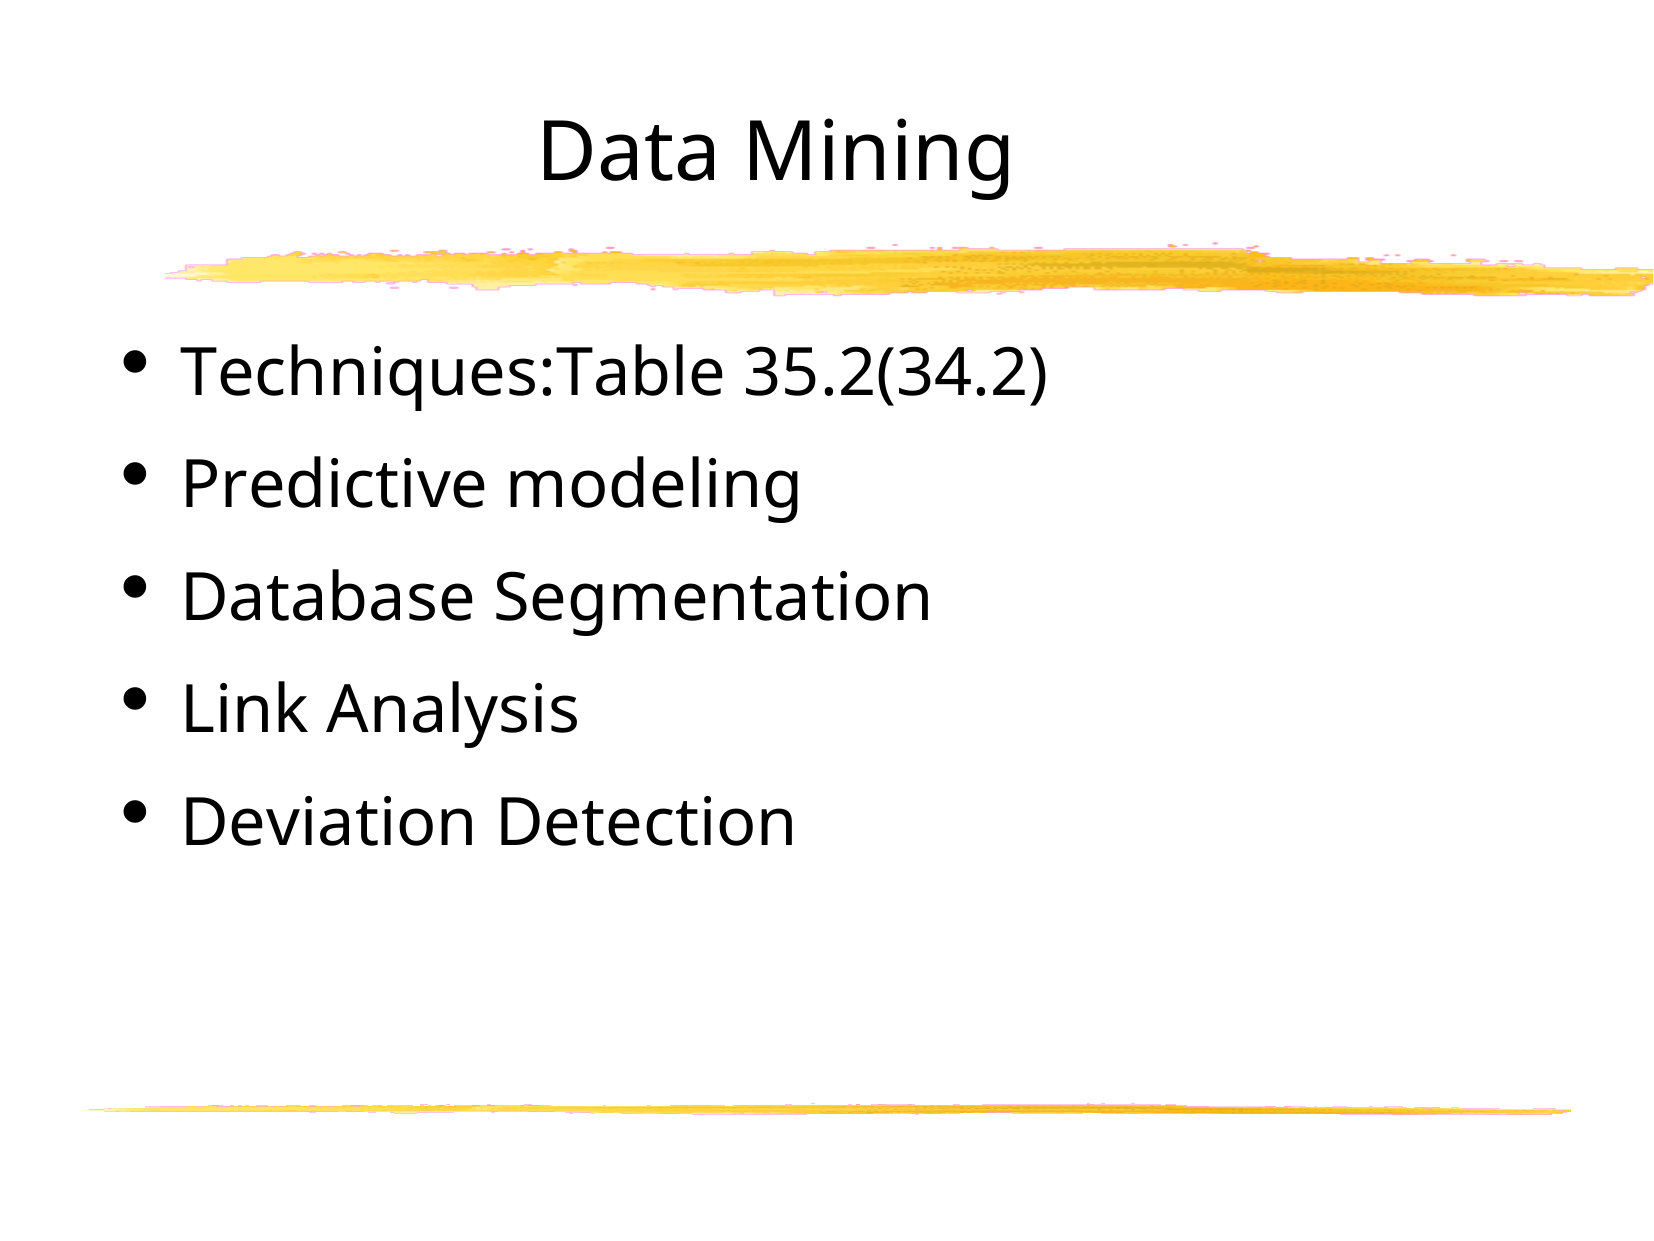

# Data Mining
Techniques:Table 35.2(34.2)
Predictive modeling
Database Segmentation
Link Analysis
Deviation Detection